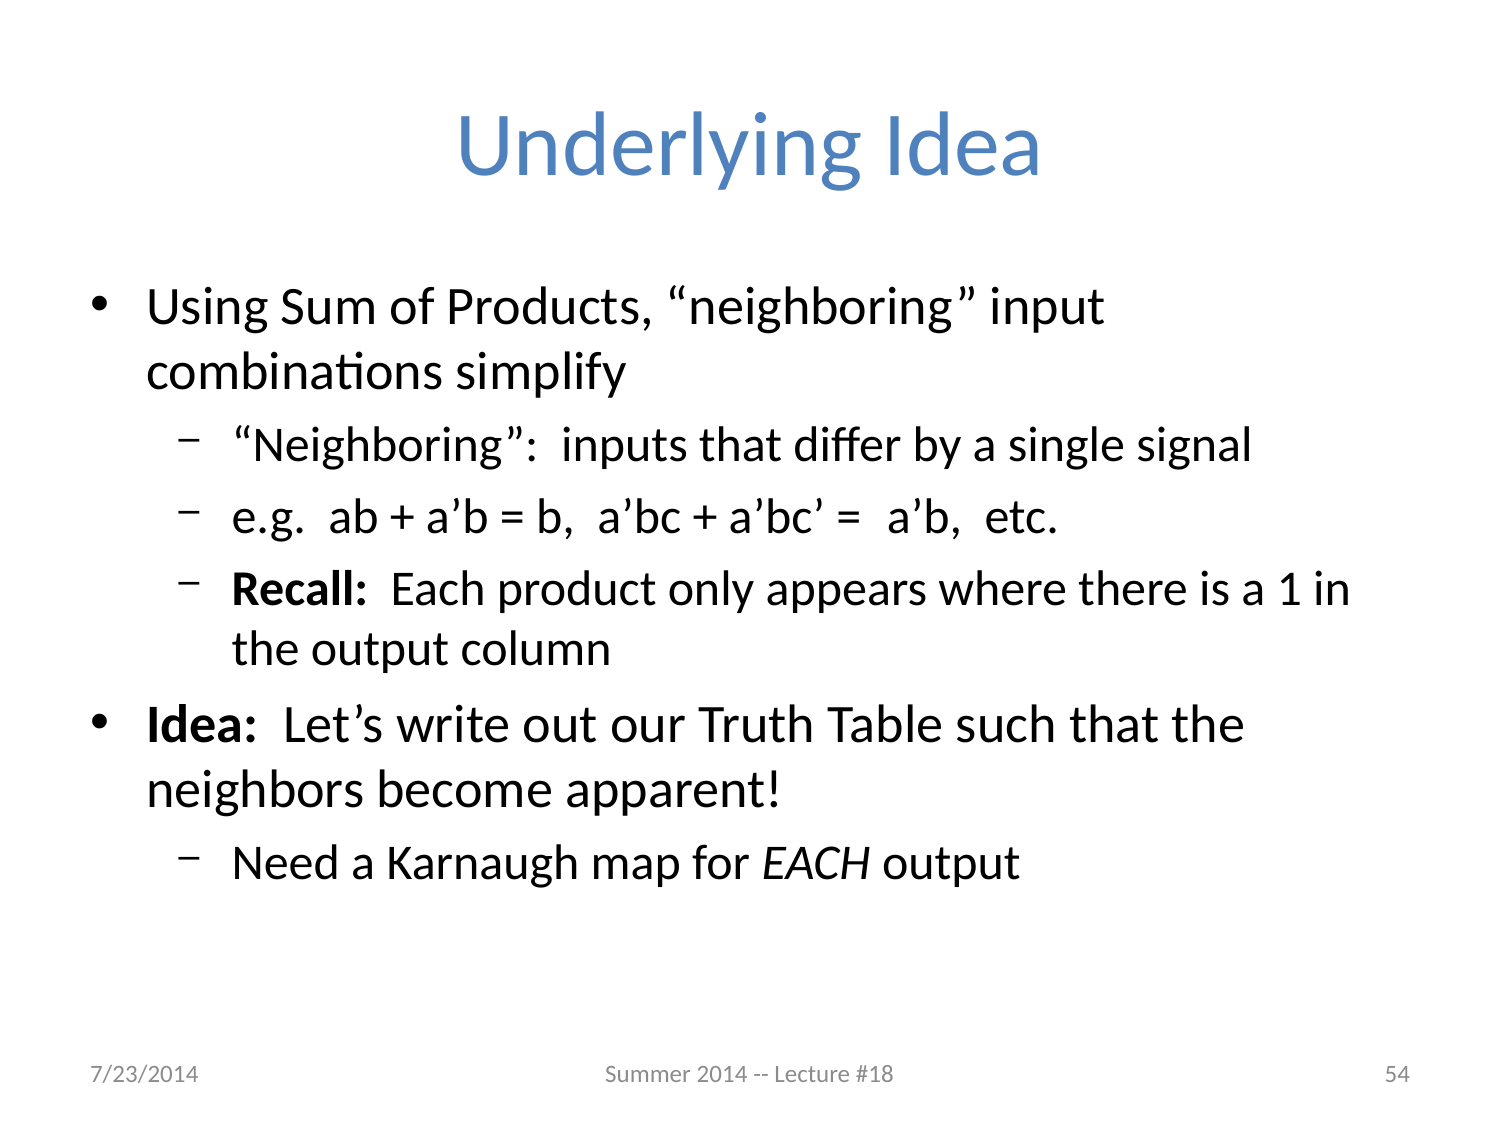

# Underlying Idea
Using Sum of Products, “neighboring” input combinations simplify
“Neighboring”: inputs that differ by a single signal
e.g. ab + a’b = b, a’bc + a’bc’ = a’b, etc.
Recall: Each product only appears where there is a 1 in the output column
Idea: Let’s write out our Truth Table such that the neighbors become apparent!
Need a Karnaugh map for EACH output
7/23/2014
Summer 2014 -- Lecture #18